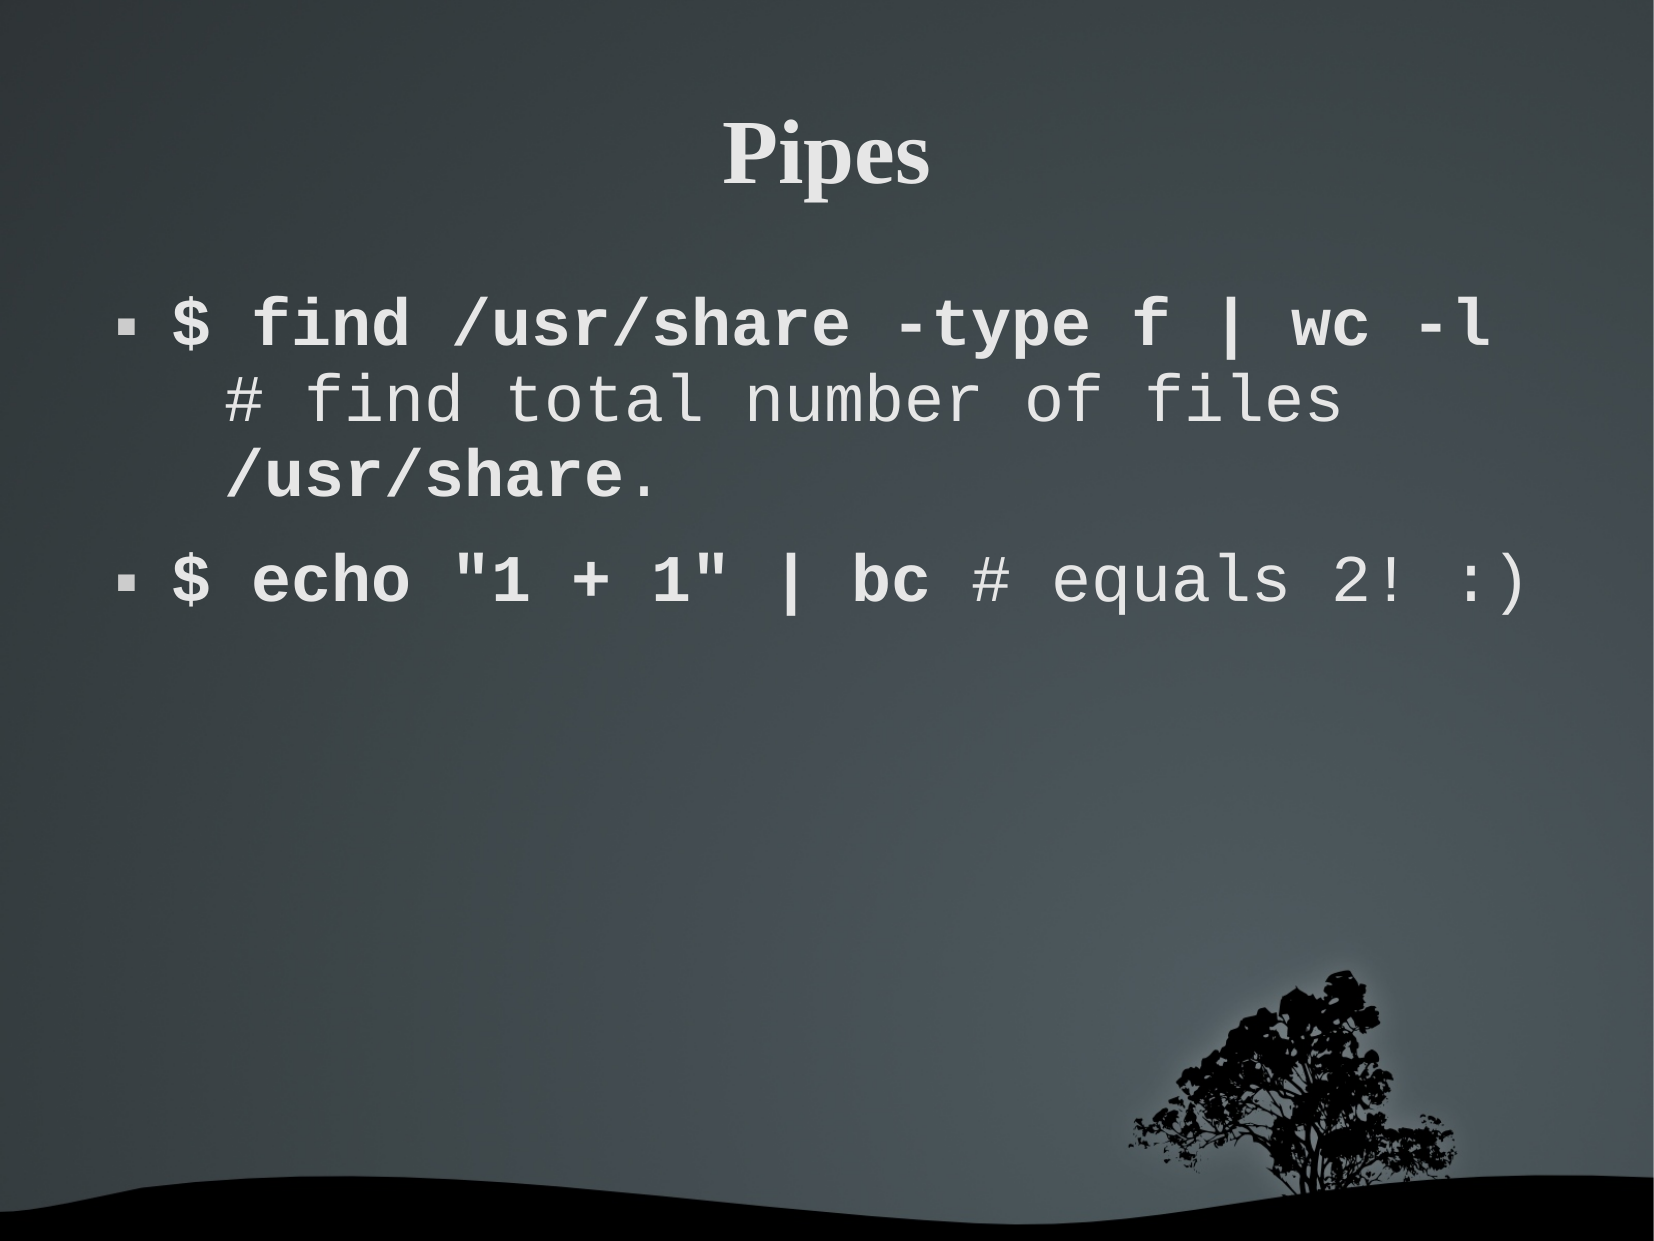

Pipes
# $ find /usr/share -type f | wc -l # find total number of files /usr/share.
$ echo "1 + 1" | bc # equals 2! :)